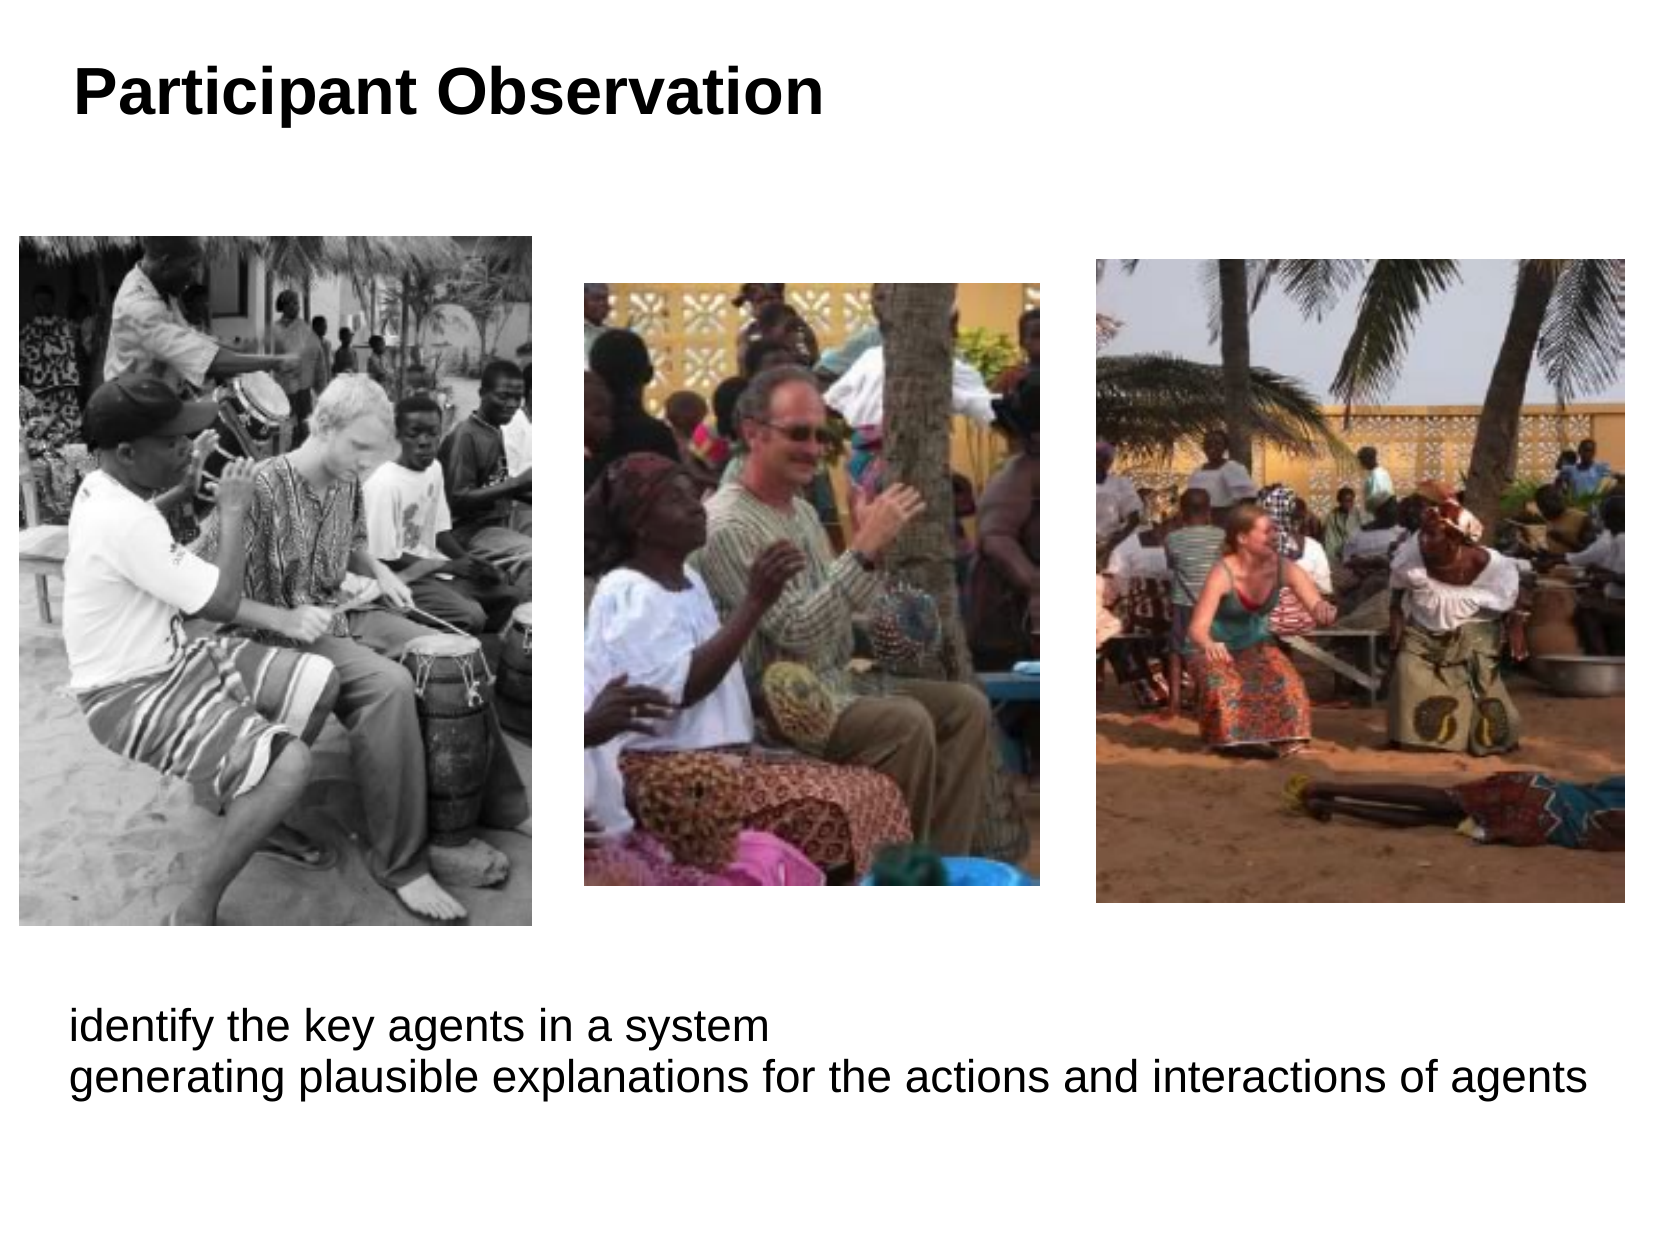

Participant Observation
 identify the key agents in a system
 generating plausible explanations for the actions and interactions of agents